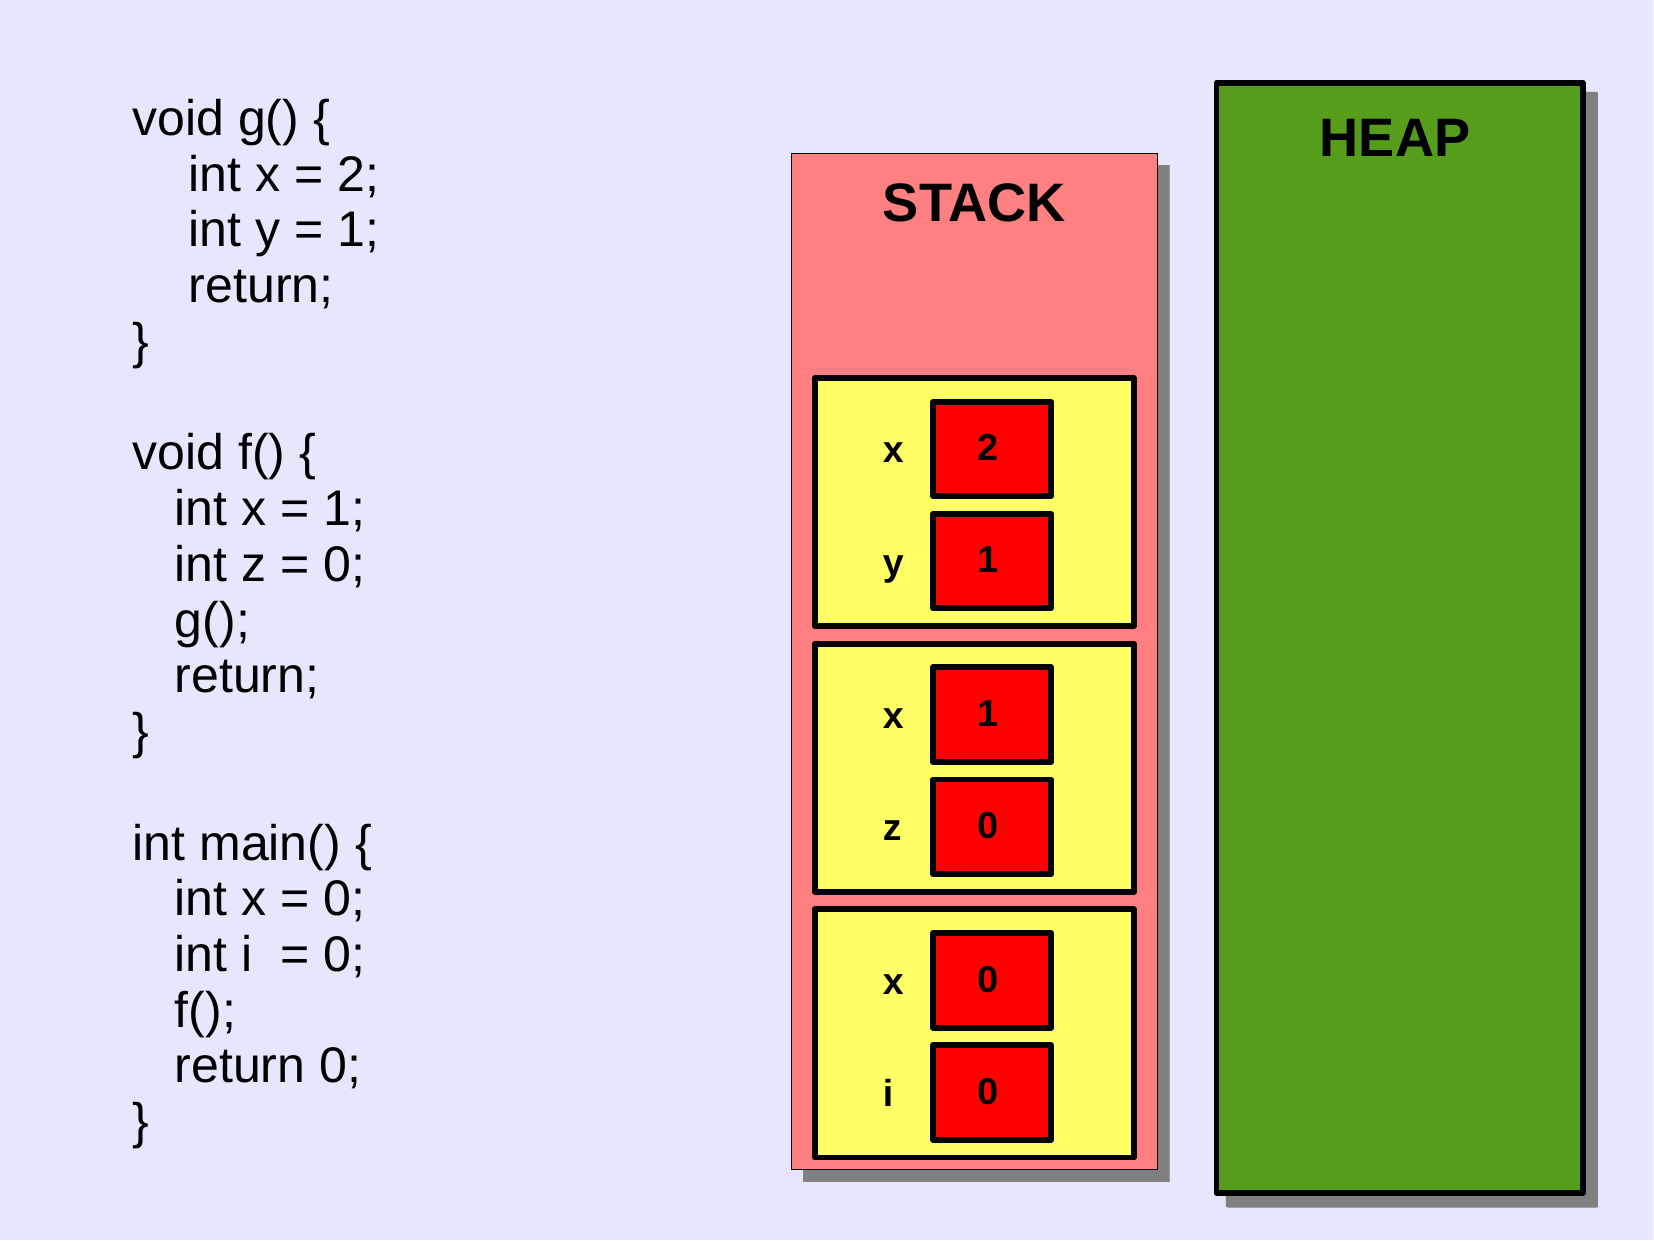

void g() {
 int x = 2;
 int y = 1;
 return;
}
void f() {
 int x = 1;
 int z = 0;
 g();
 return;
}
int main() {
 int x = 0;
 int i = 0;
 f();
 return 0;
}
HEAP
STACK
2
x
1
y
1
x
0
z
0
x
0
i